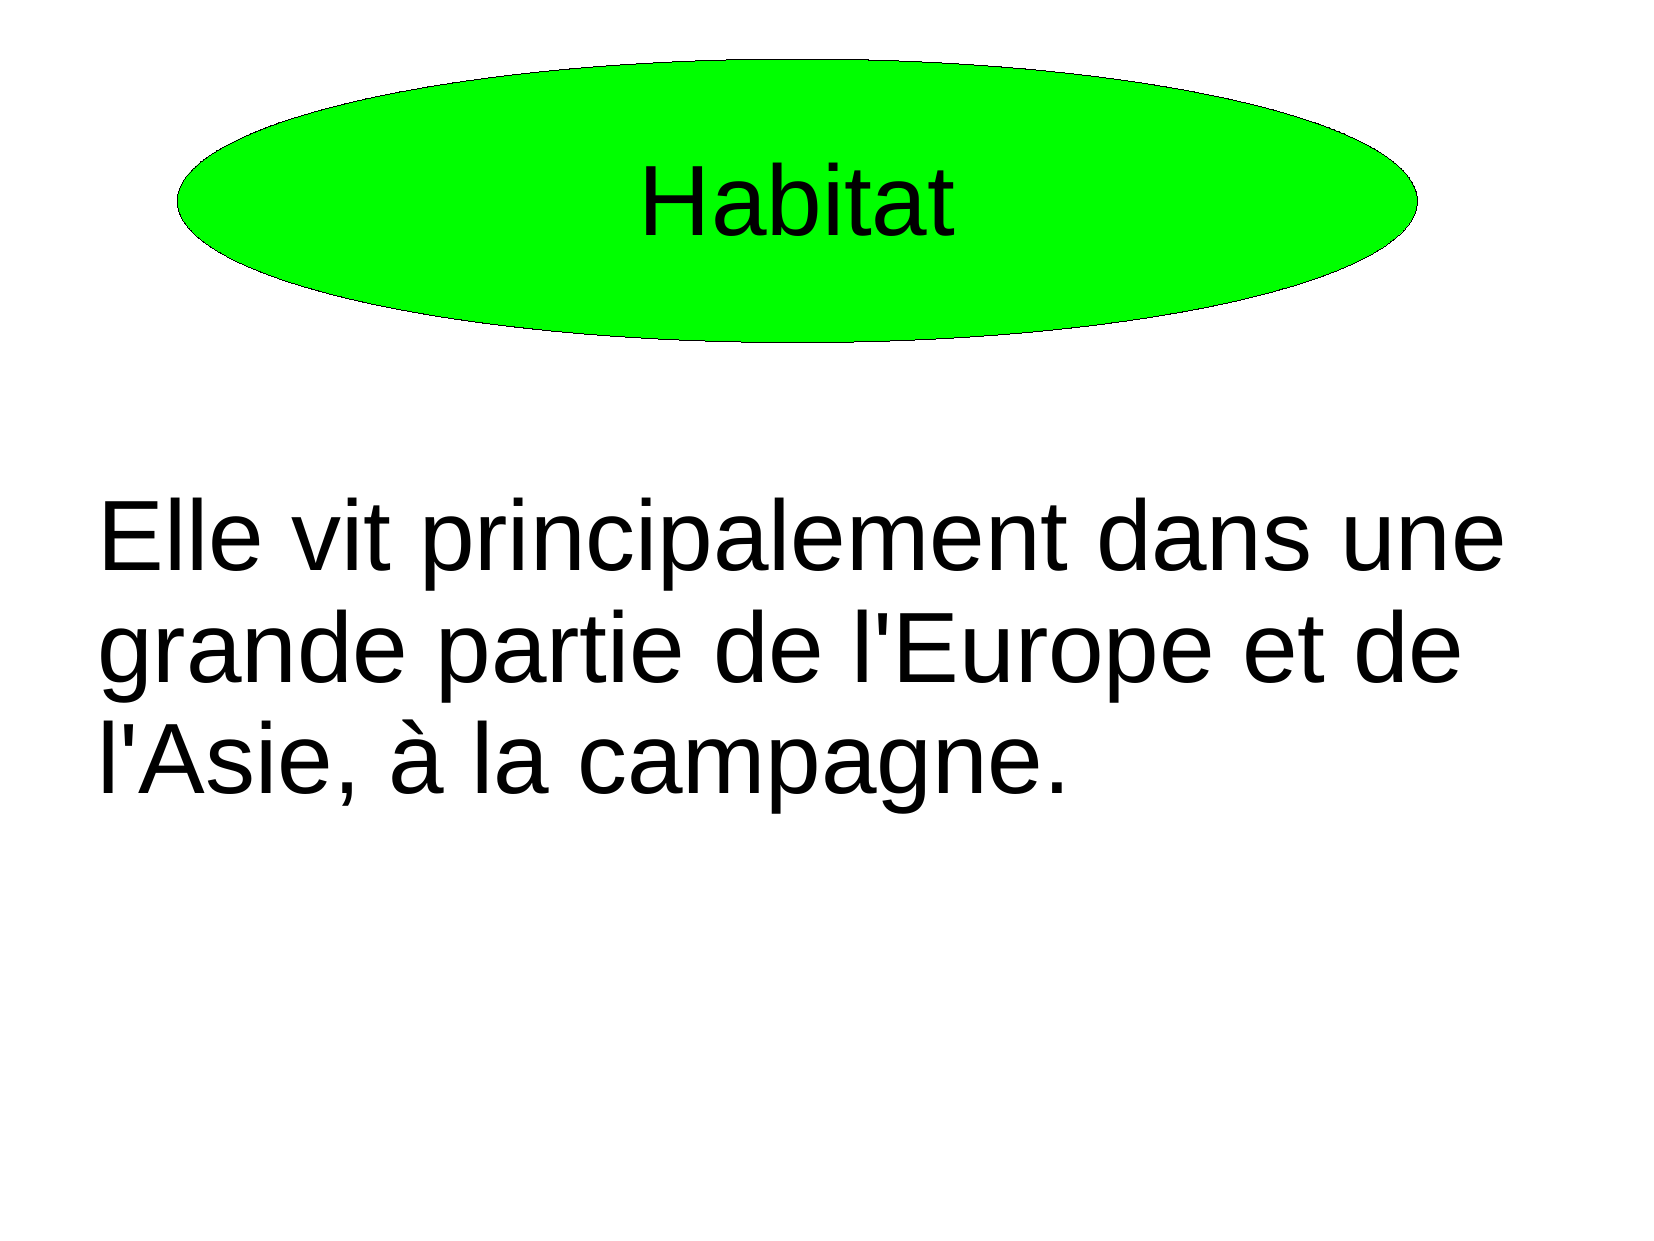

Habitat
Elle vit principalement dans une grande partie de l'Europe et de l'Asie, à la campagne.